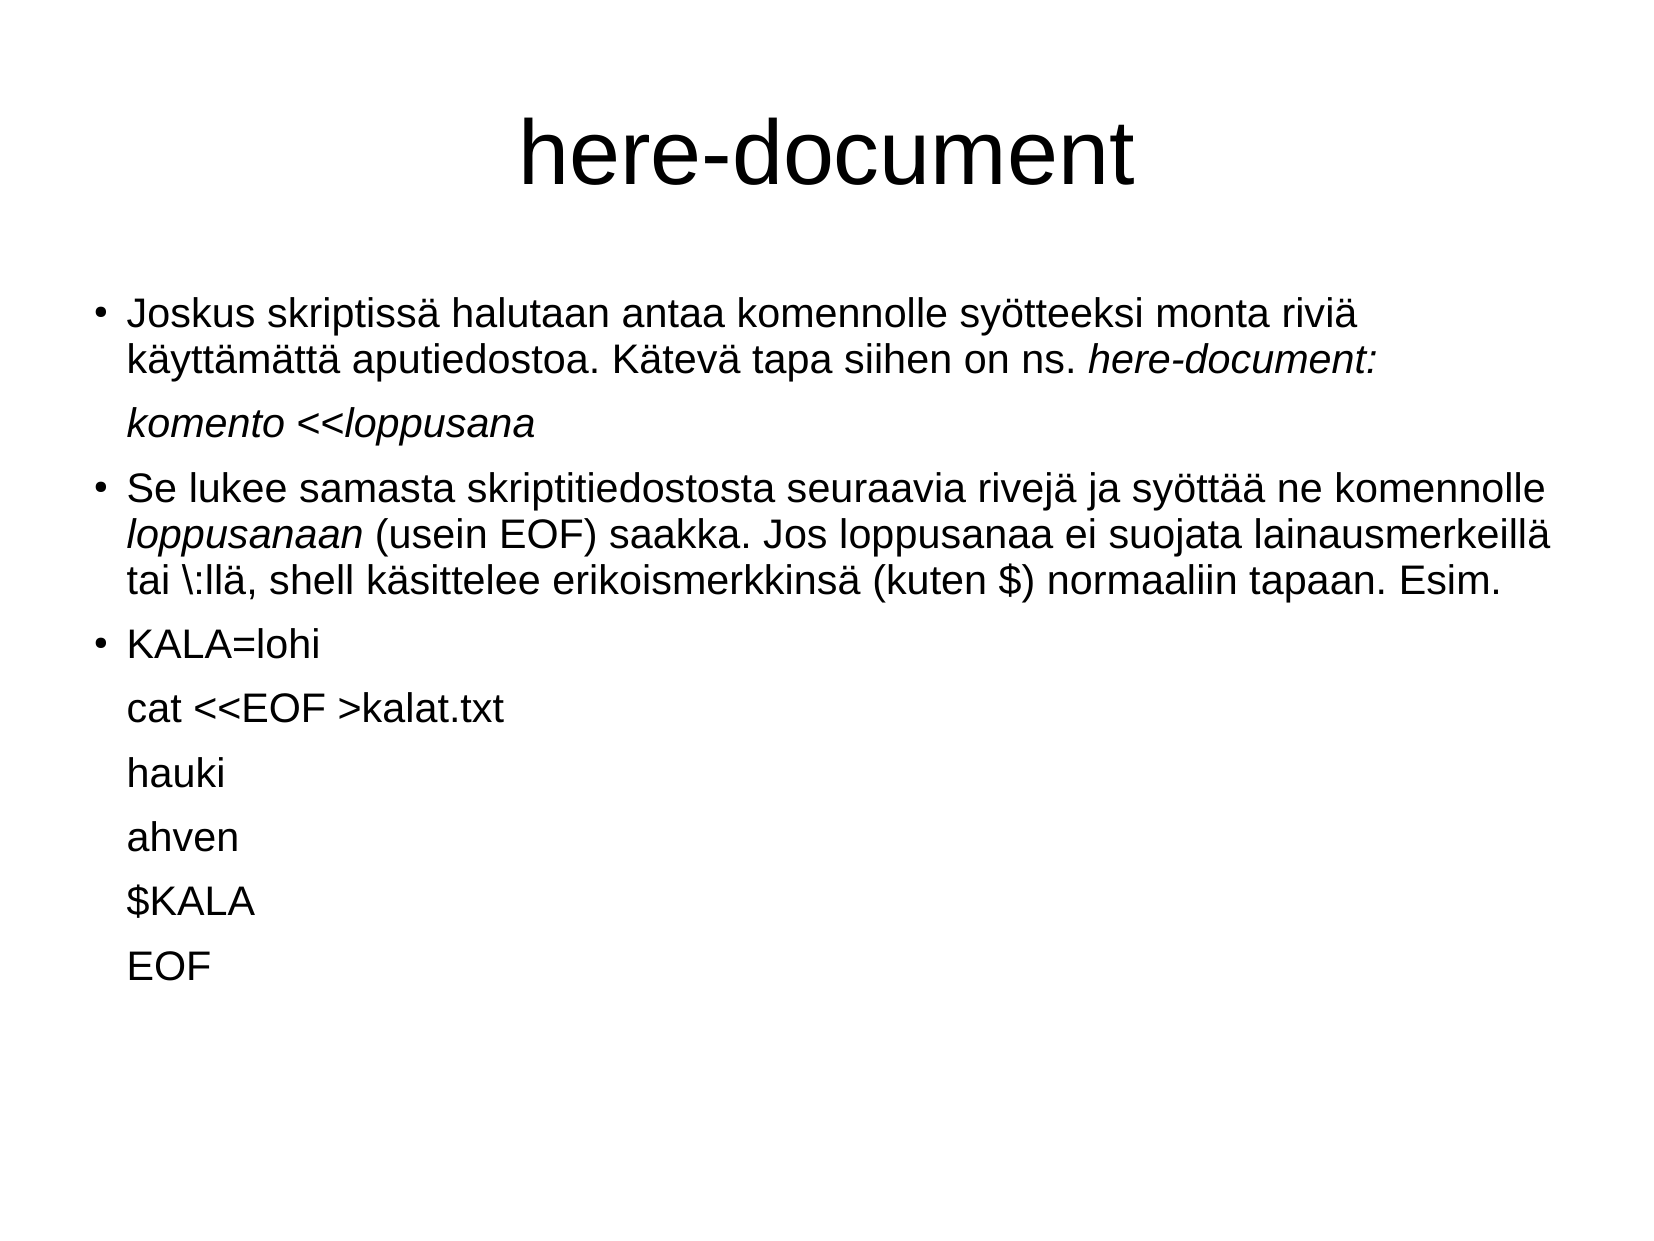

# here-document
Joskus skriptissä halutaan antaa komennolle syötteeksi monta riviä käyttämättä aputiedostoa. Kätevä tapa siihen on ns. here-document:
komento <<loppusana
Se lukee samasta skriptitiedostosta seuraavia rivejä ja syöttää ne komennolle loppusanaan (usein EOF) saakka. Jos loppusanaa ei suojata lainausmerkeillä tai \:llä, shell käsittelee erikoismerkkinsä (kuten $) normaaliin tapaan. Esim.
KALA=lohi
cat <<EOF >kalat.txt
hauki
ahven
$KALA
EOF